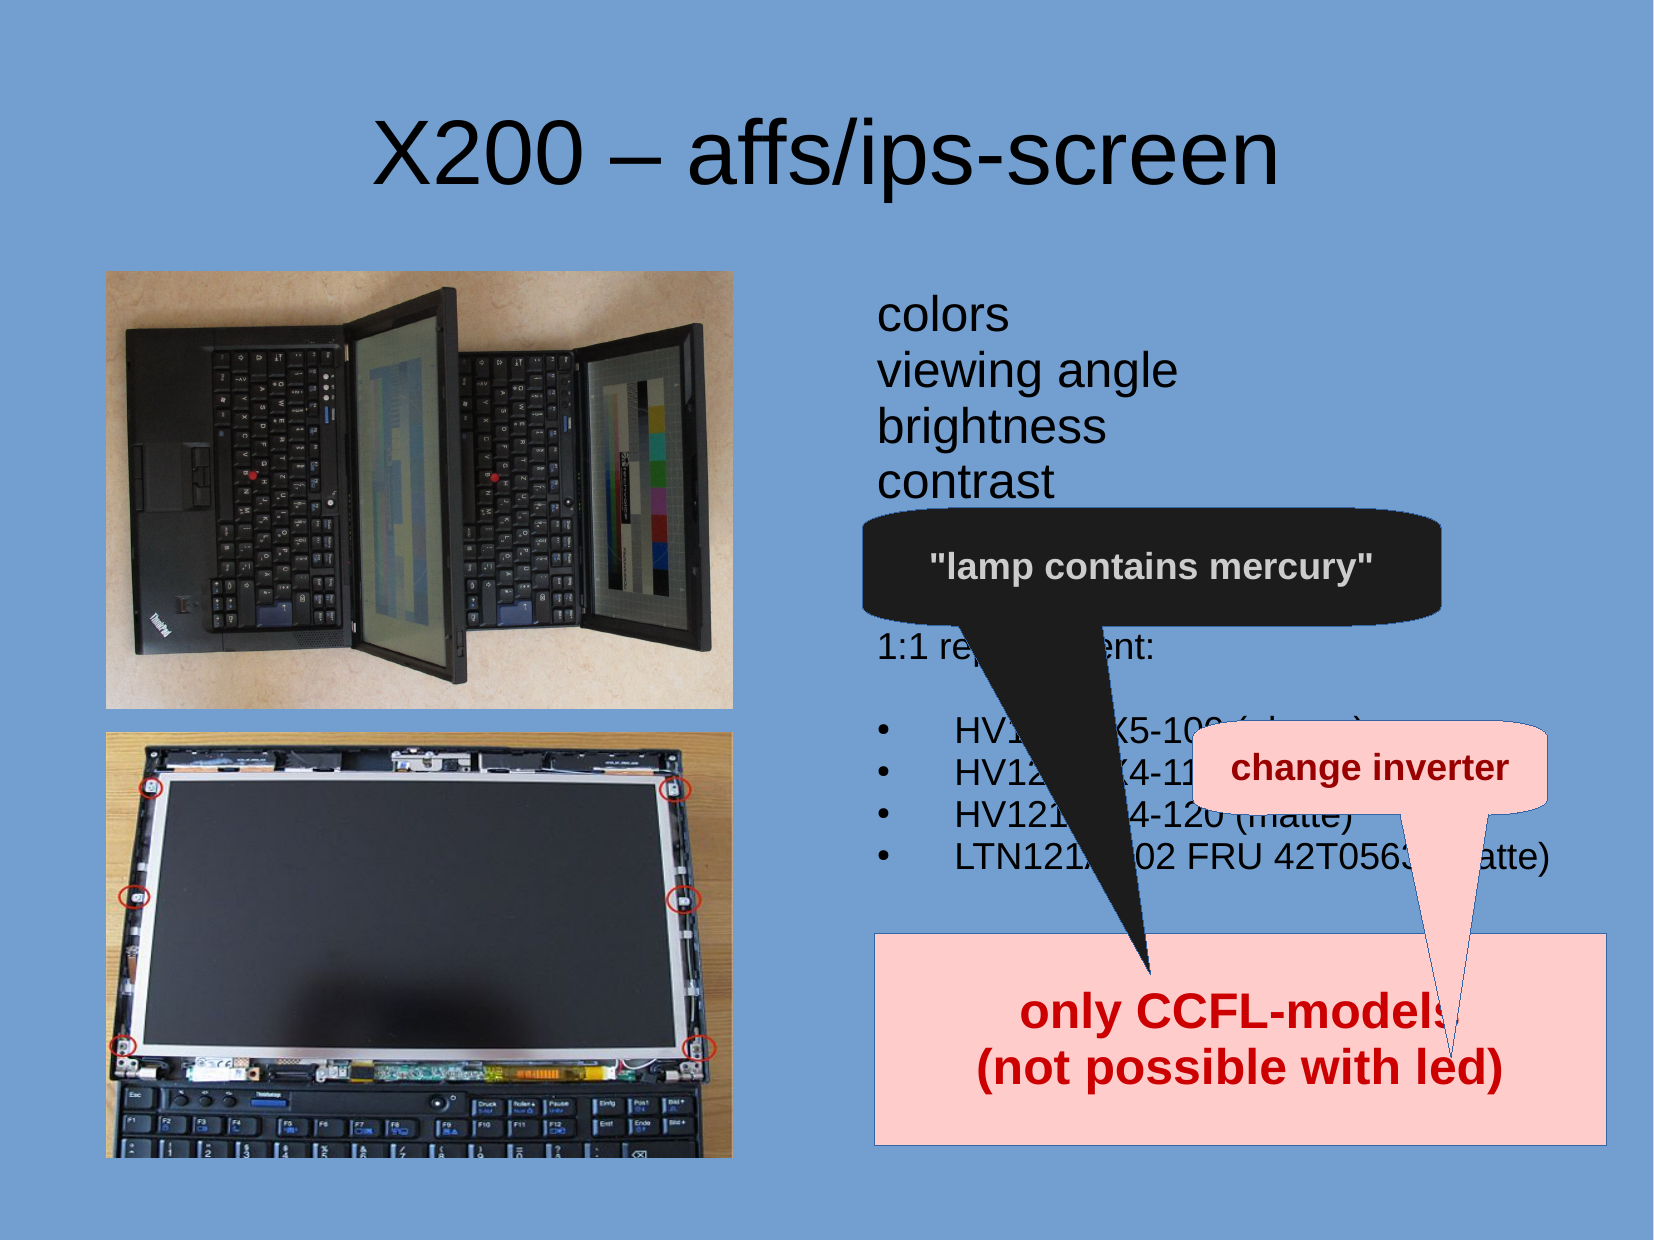

# X200 – affs/ips-screen
colors
viewing angle
brightness
contrast
sharpness
1:1 replacement:
 HV121WX5-100 (glossy)
 HV121WX4-110 (glossy)
 HV121WX4-120 (matte)
 LTN121AP02 FRU 42T0563 (matte)
"lamp contains mercury"
change inverter
only CCFL-models
(not possible with led)